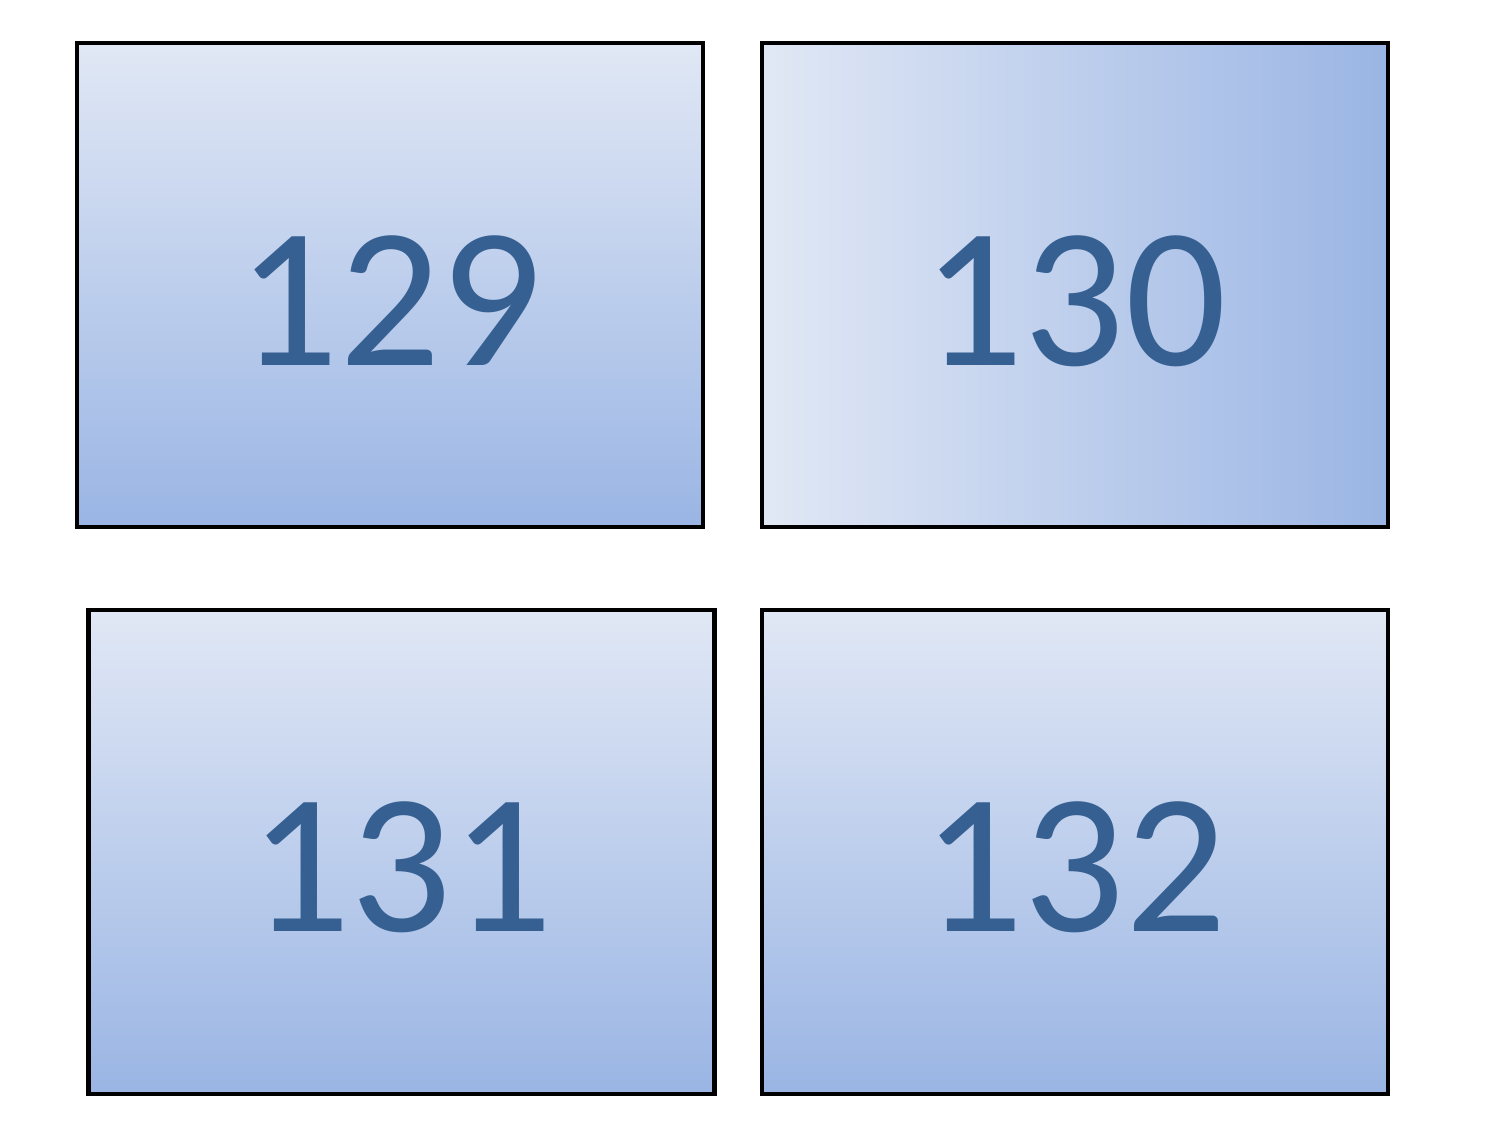

Které jsou hlavní součásti elektrického zvonku?
129
Nakresli elektrický obvod s tlačítkem, baterií a zvonkem.
130
Nakresli schéma elektrického nerozvětveného obvodu.
131
Nakresli schéma elektrického rozvětveného obvodu.
132